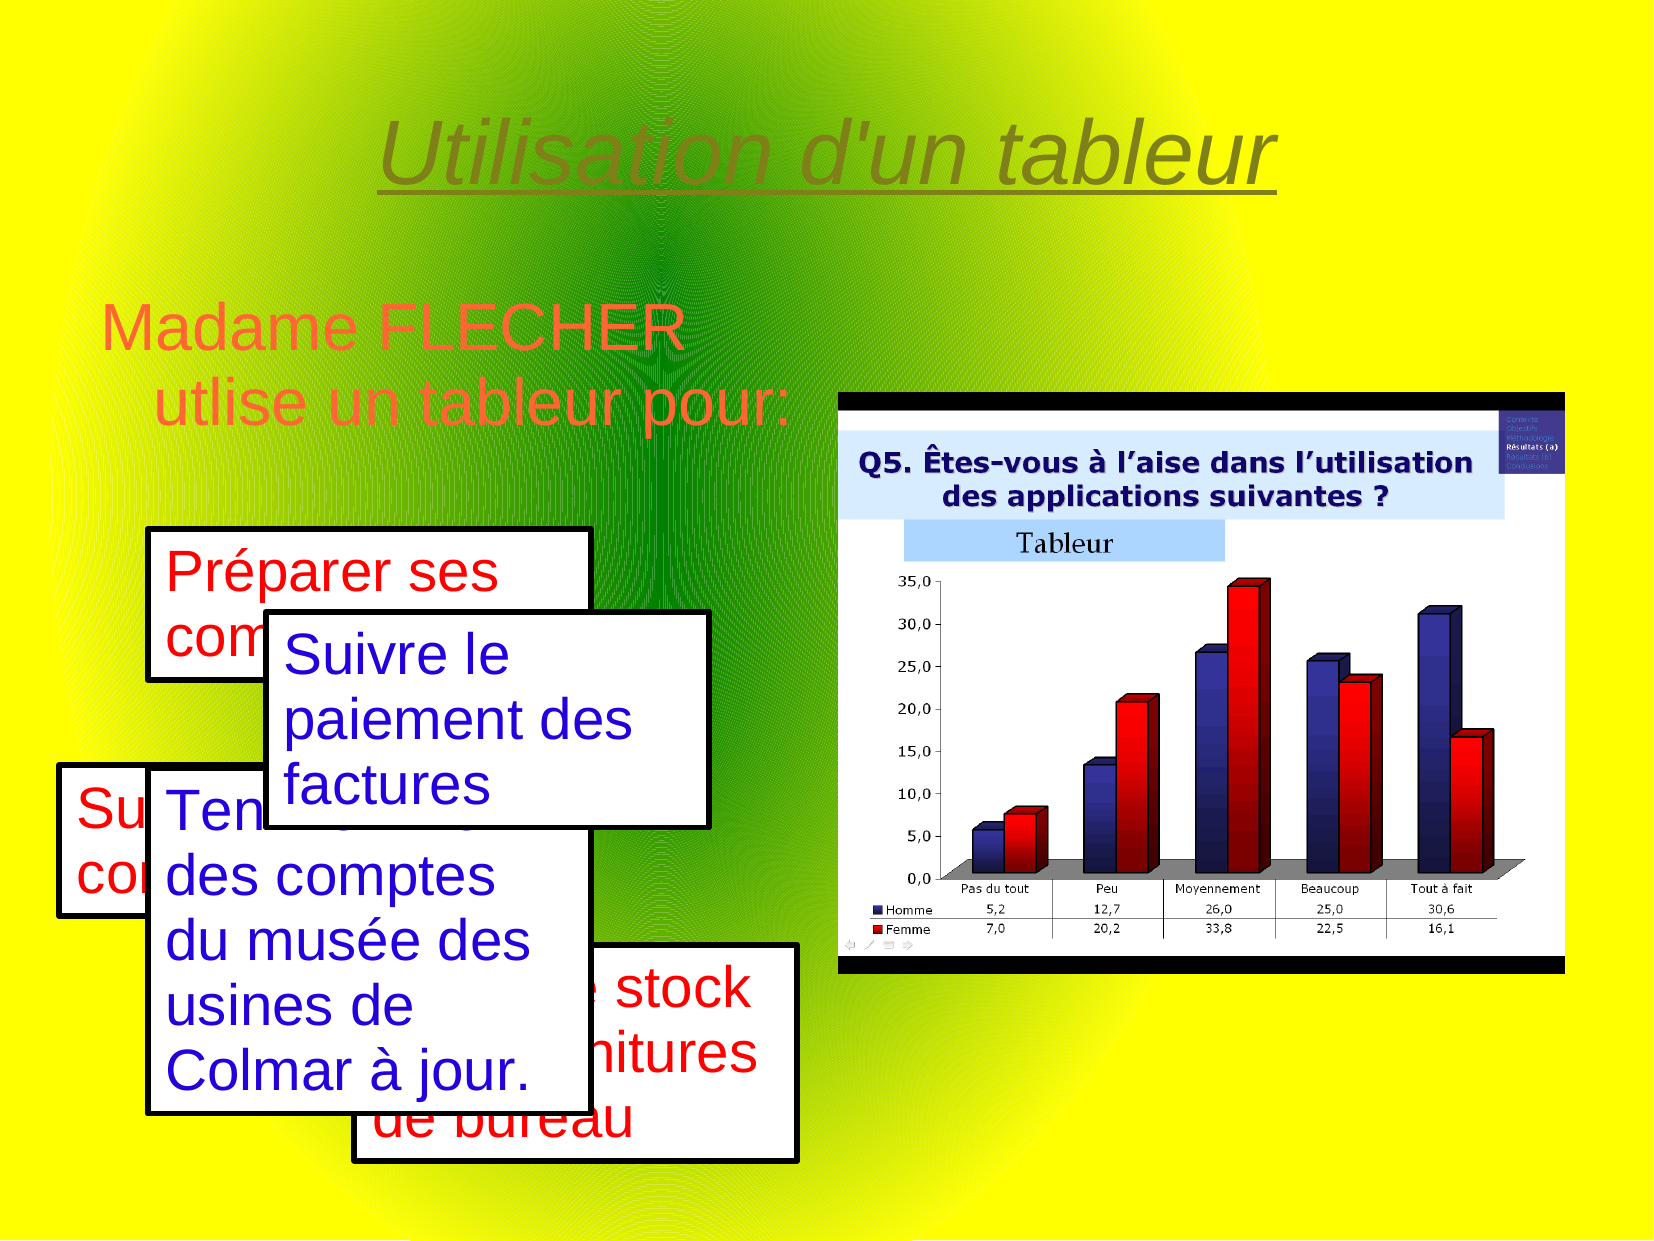

# Utilisation d'un tableur
Madame FLECHER utlise un tableur pour:
Préparer ses commandes
Suivre le paiement des factures
Suivre ses commandes
Tenir le livre des comptes du musée des usines de Colmar à jour.
Suivre le stock des fournitures de bureau